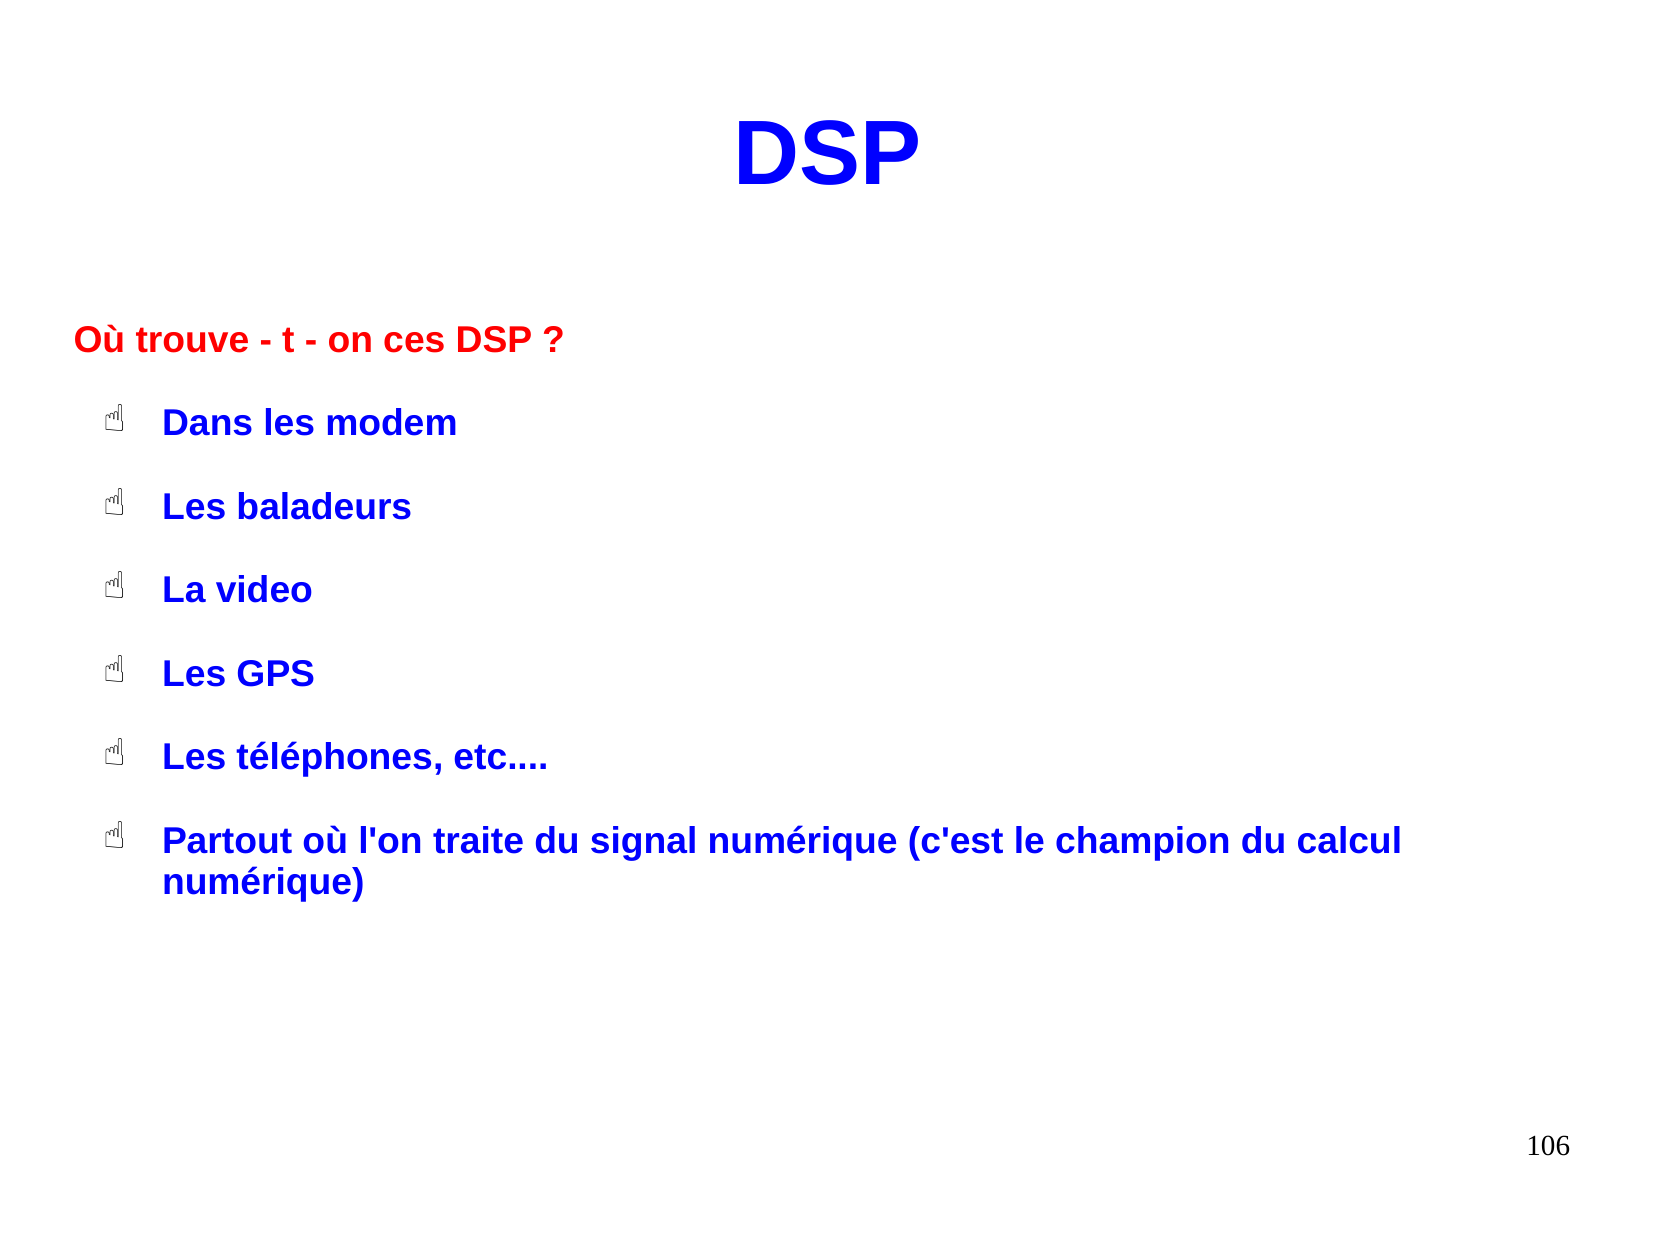

# DSP
Où trouve - t - on ces DSP ?
Dans les modem
Les baladeurs
La video
Les GPS
Les téléphones, etc....
Partout où l'on traite du signal numérique (c'est le champion du calcul numérique)
106